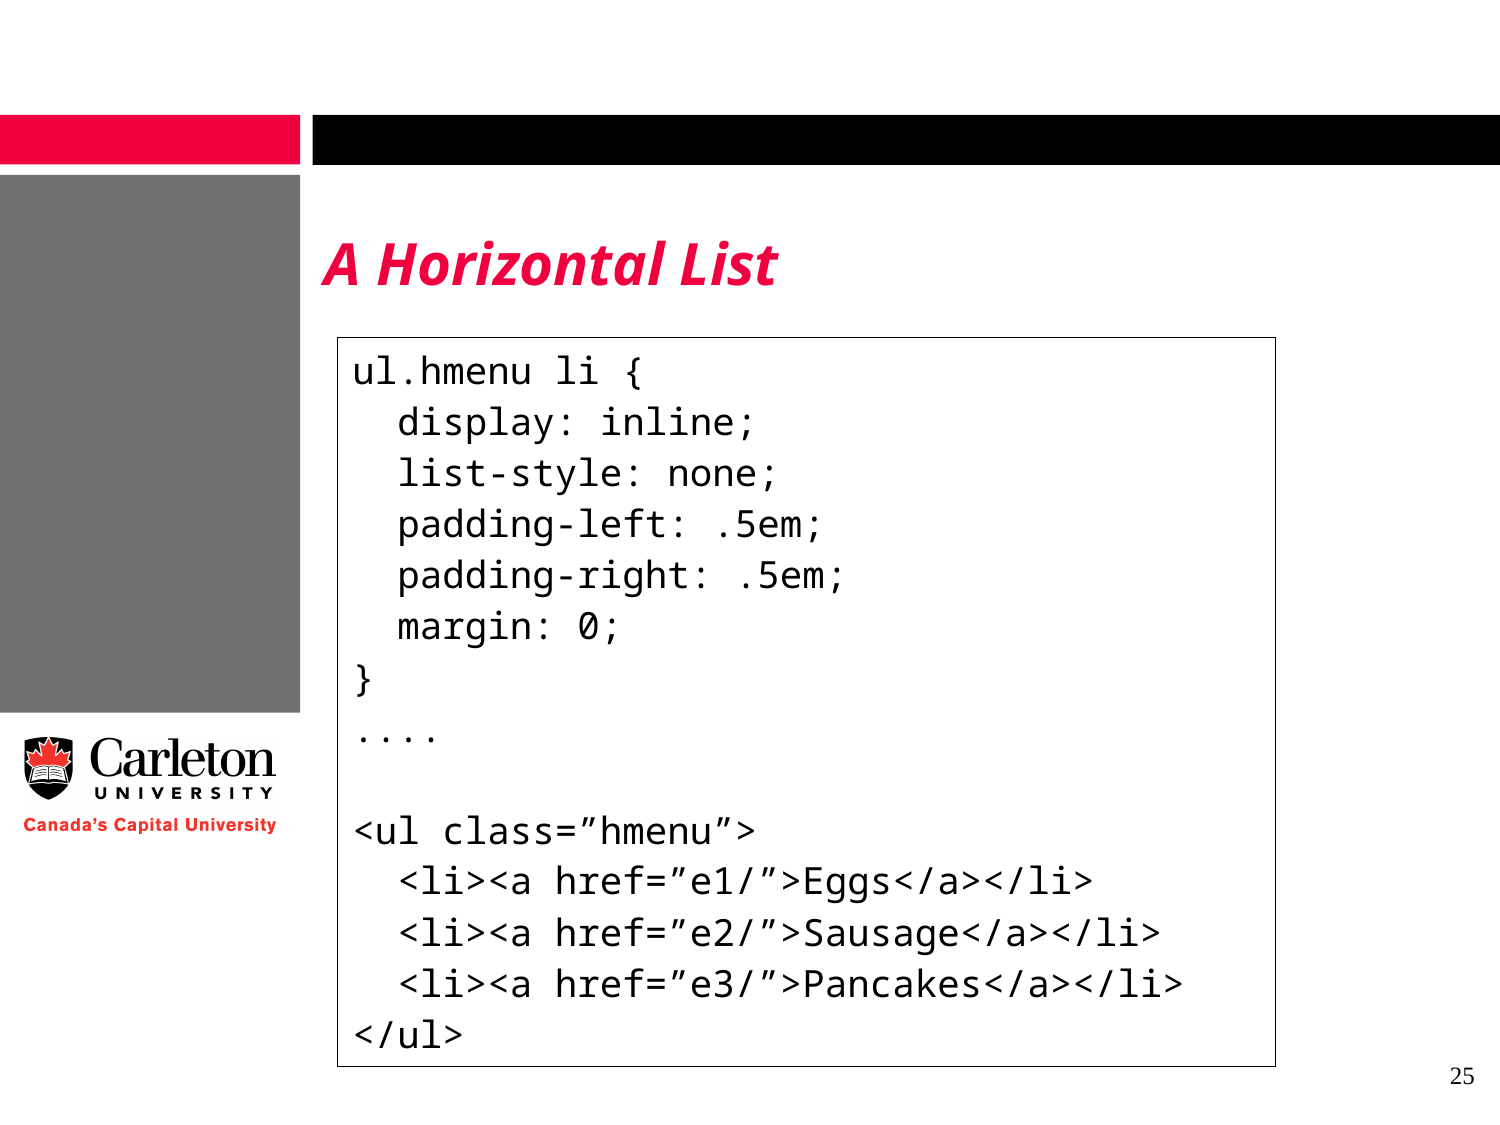

# A Horizontal List
ul.hmenu li {
 display: inline;
 list-style: none;
 padding-left: .5em;
 padding-right: .5em;
 margin: 0;
}
....
<ul class=”hmenu”>
 <li><a href=”e1/”>Eggs</a></li>
 <li><a href=”e2/”>Sausage</a></li>
 <li><a href=”e3/”>Pancakes</a></li>
</ul>
25